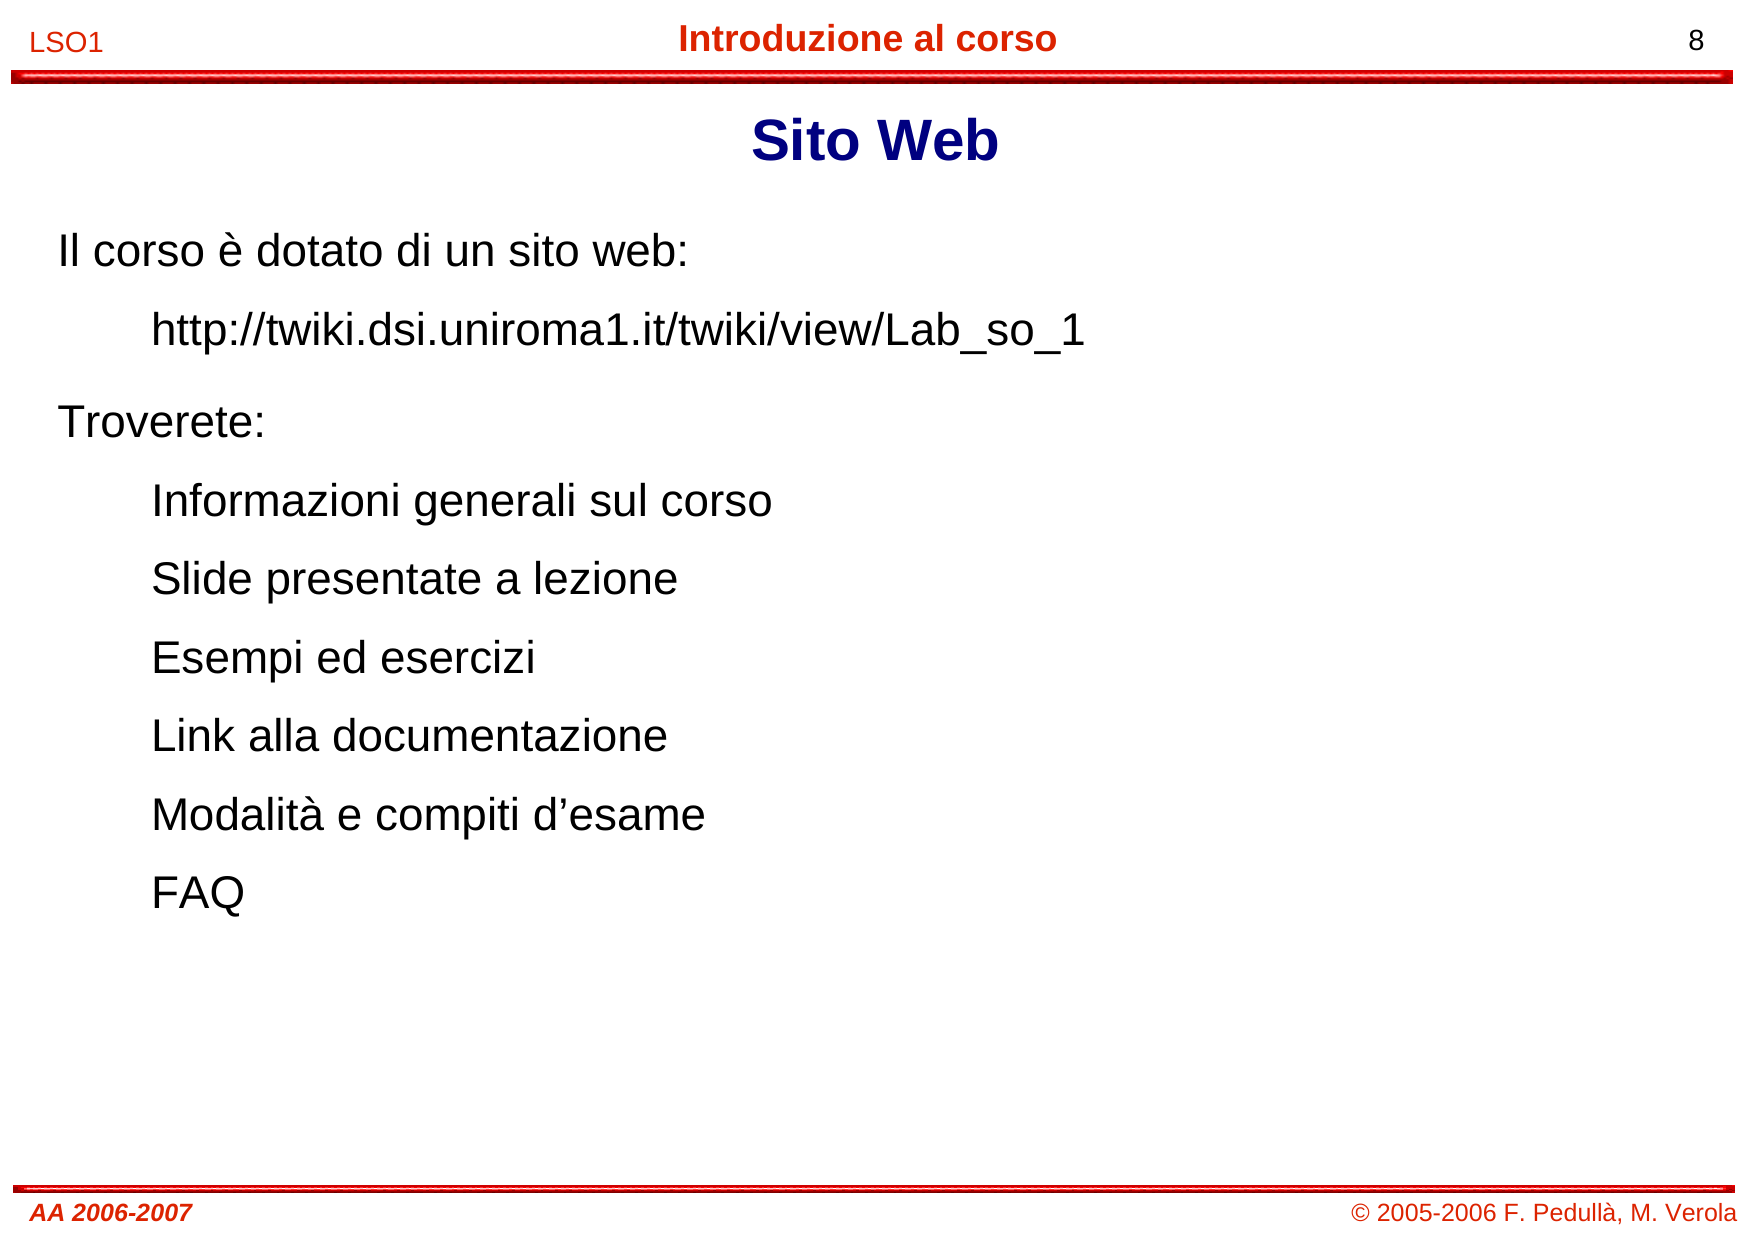

Sito Web
# Il corso è dotato di un sito web:
http://twiki.dsi.uniroma1.it/twiki/view/Lab_so_1
Troverete:
Informazioni generali sul corso
Slide presentate a lezione
Esempi ed esercizi
Link alla documentazione
Modalità e compiti d’esame
FAQ